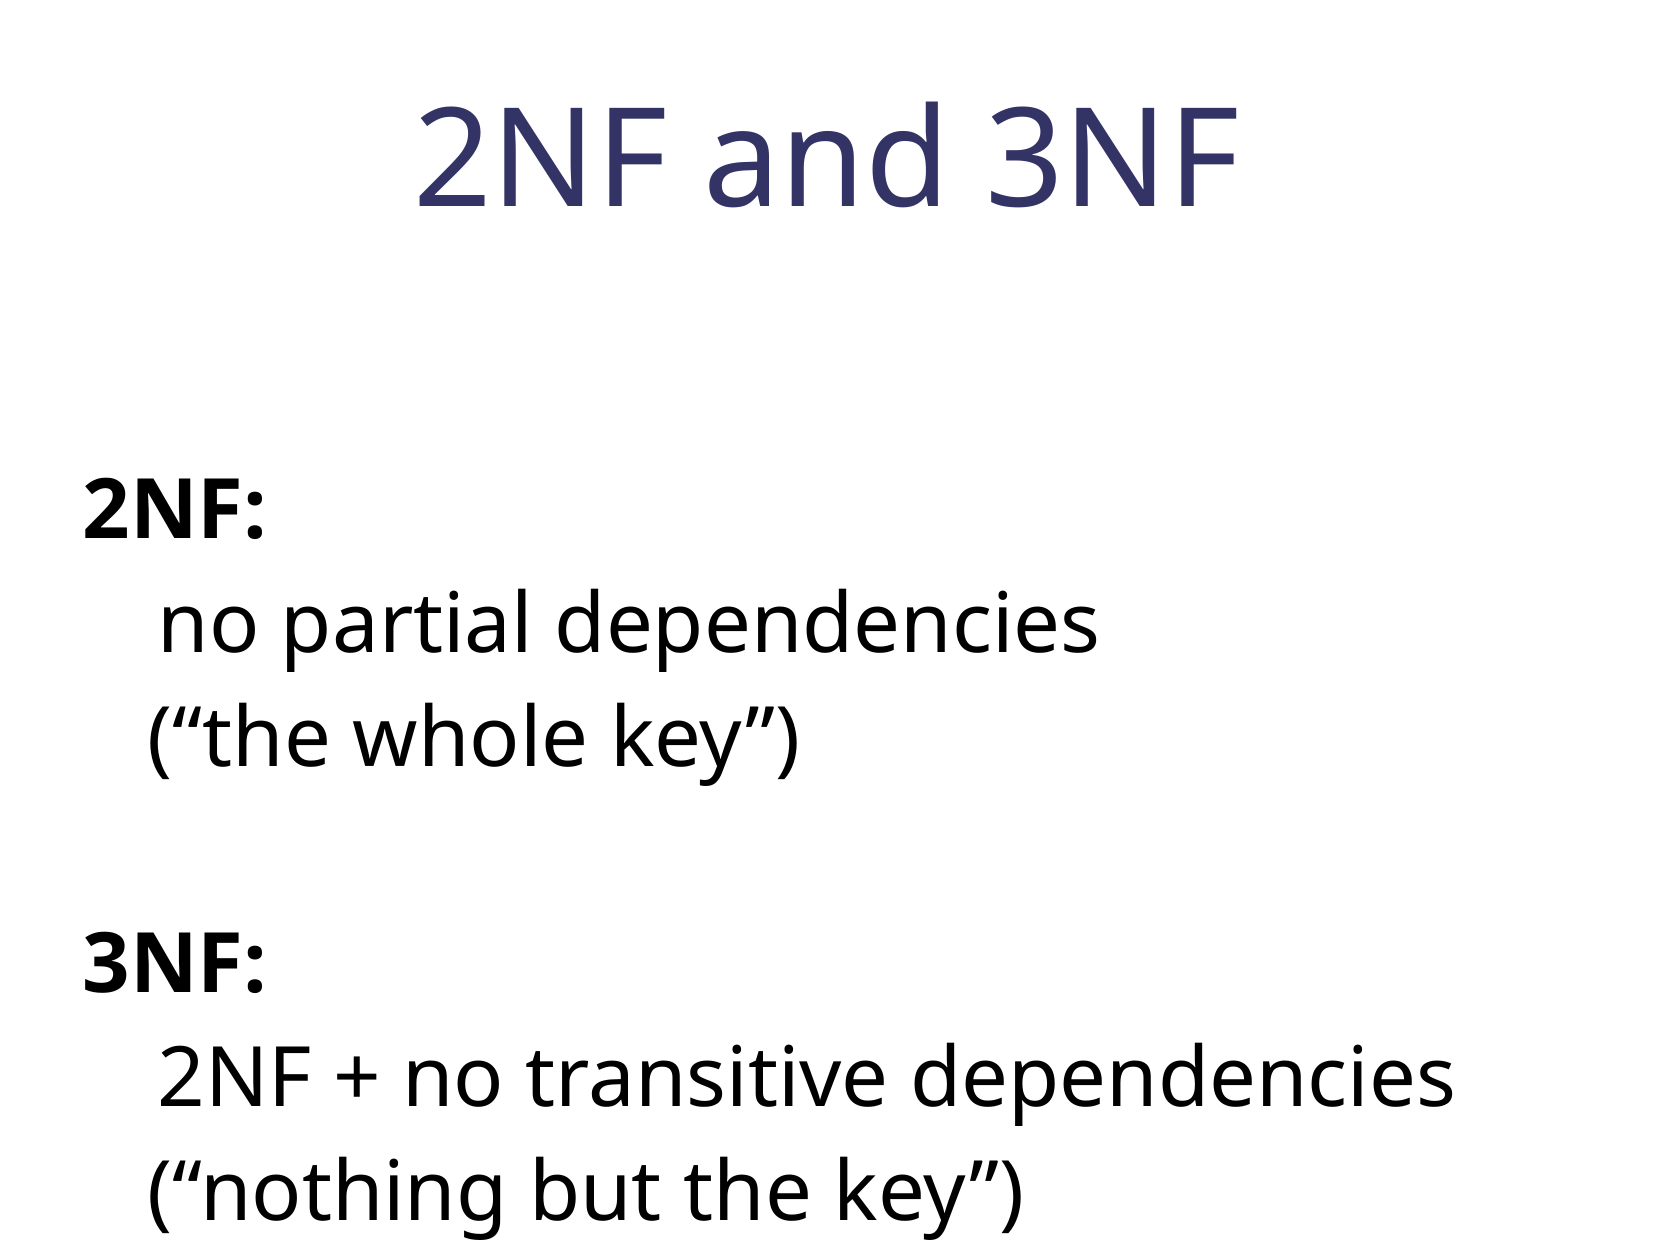

2NF and 3NF
# 2NF:
	no partial dependencies
 (“the whole key”)
3NF:
	2NF + no transitive dependencies
 (“nothing but the key”)